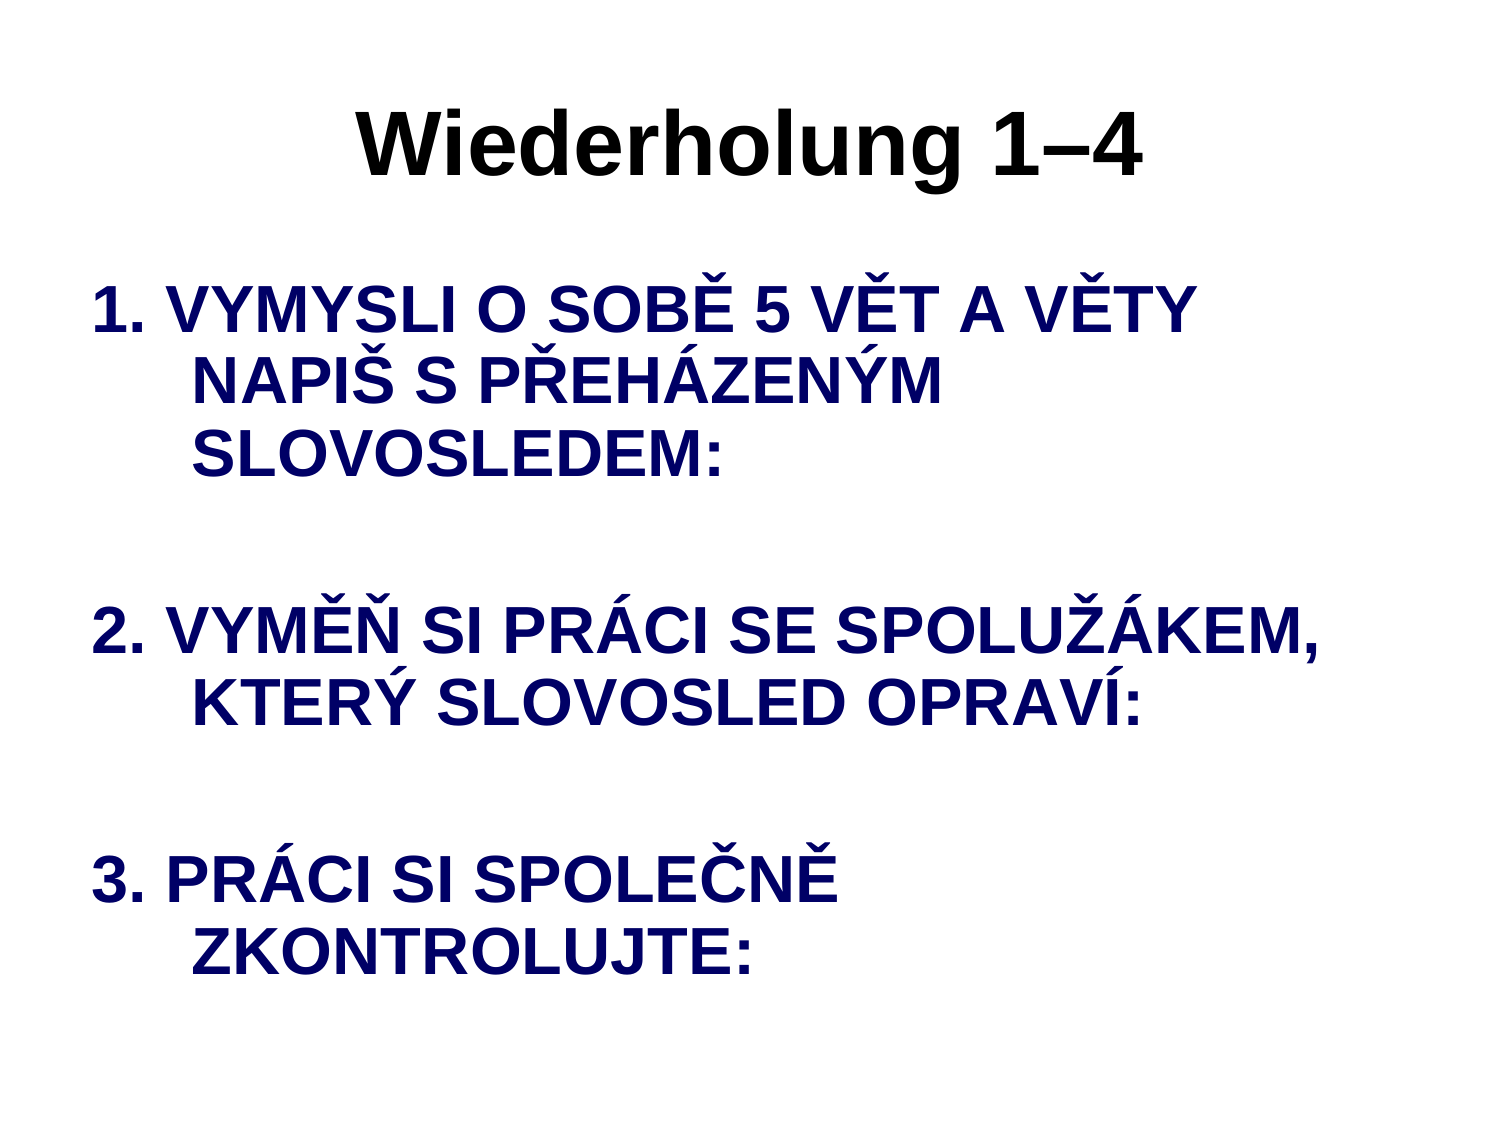

# Wiederholung 1–4
1. VYMYSLI O SOBĚ 5 VĚT A VĚTY NAPIŠ S PŘEHÁZENÝM SLOVOSLEDEM:
2. VYMĚŇ SI PRÁCI SE SPOLUŽÁKEM, KTERÝ SLOVOSLED OPRAVÍ:
3. PRÁCI SI SPOLEČNĚ ZKONTROLUJTE: